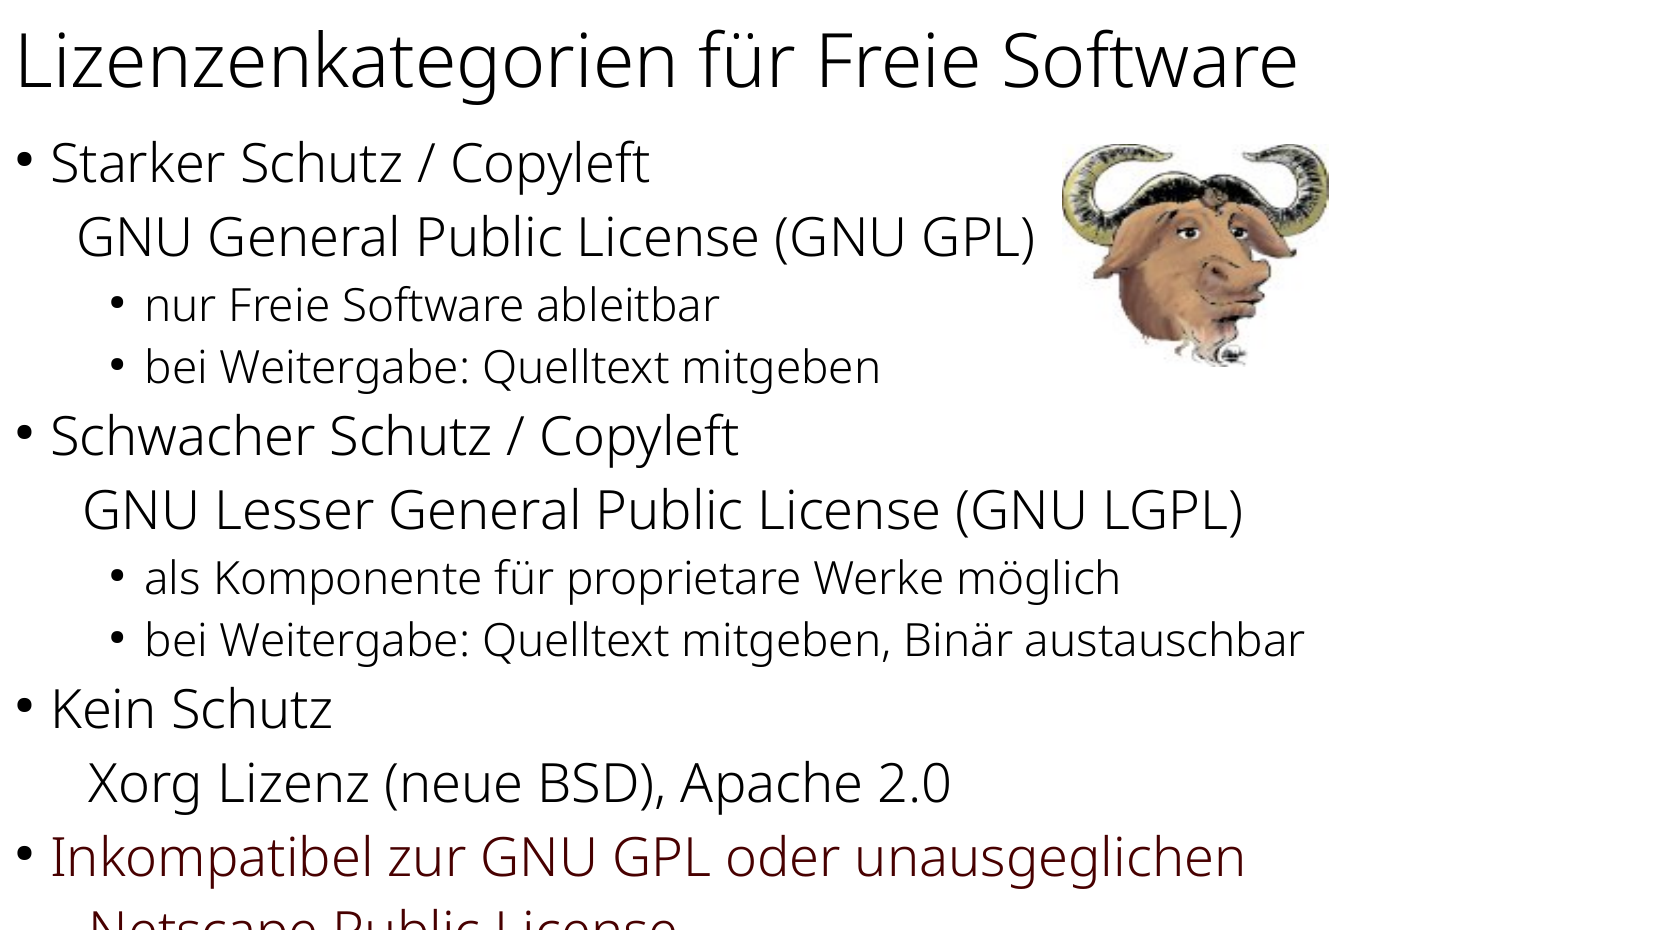

Lizenzenkategorien für Freie Software
Starker Schutz / Copyleft
 GNU General Public License (GNU GPL)
nur Freie Software ableitbar
bei Weitergabe: Quelltext mitgeben
Schwacher Schutz / Copyleft
GNU Lesser General Public License (GNU LGPL)
als Komponente für proprietare Werke möglich
bei Weitergabe: Quelltext mitgeben, Binär austauschbar
Kein Schutz
	Xorg Lizenz (neue BSD), Apache 2.0
Inkompatibel zur GNU GPL oder unausgeglichen
	Netscape Public License